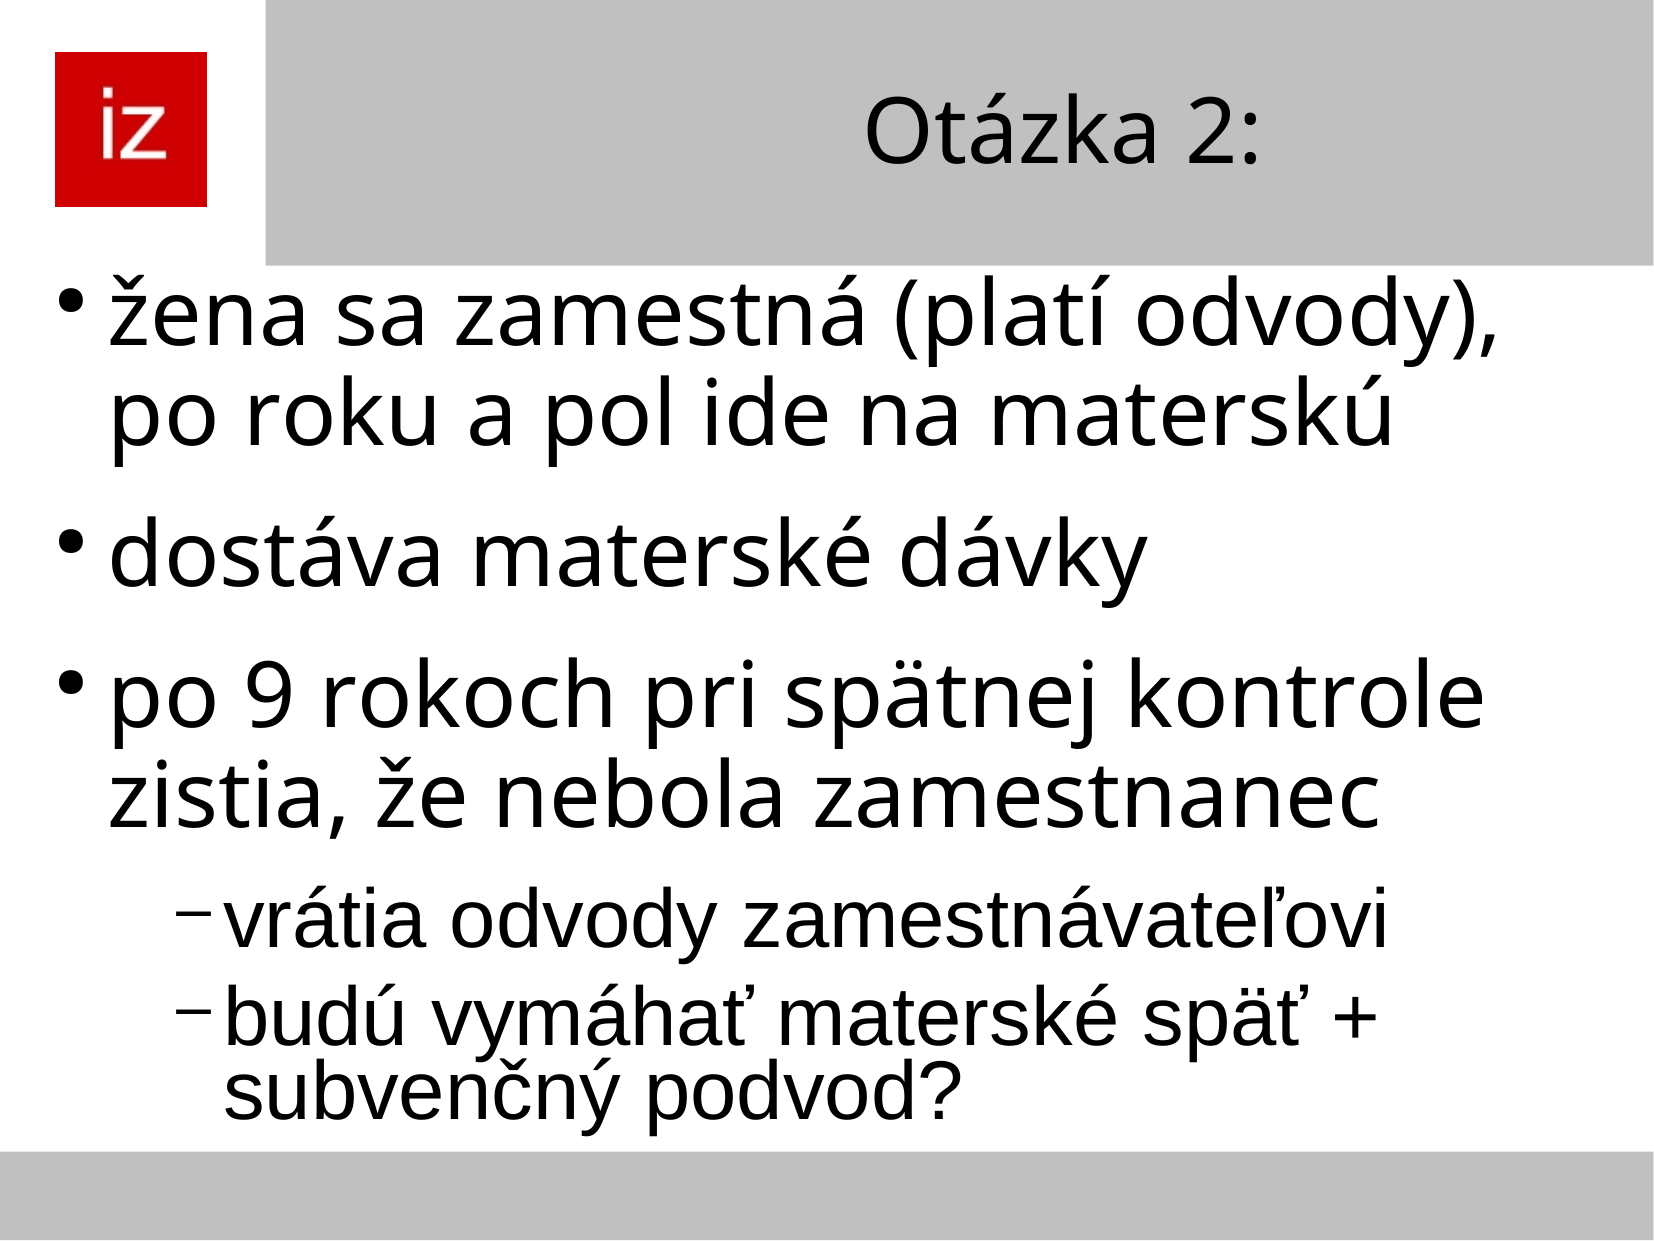

# Otázka 2:
žena sa zamestná (platí odvody), po roku a pol ide na materskú
dostáva materské dávky
po 9 rokoch pri spätnej kontrole zistia, že nebola zamestnanec
vrátia odvody zamestnávateľovi
budú vymáhať materské späť + subvenčný podvod?